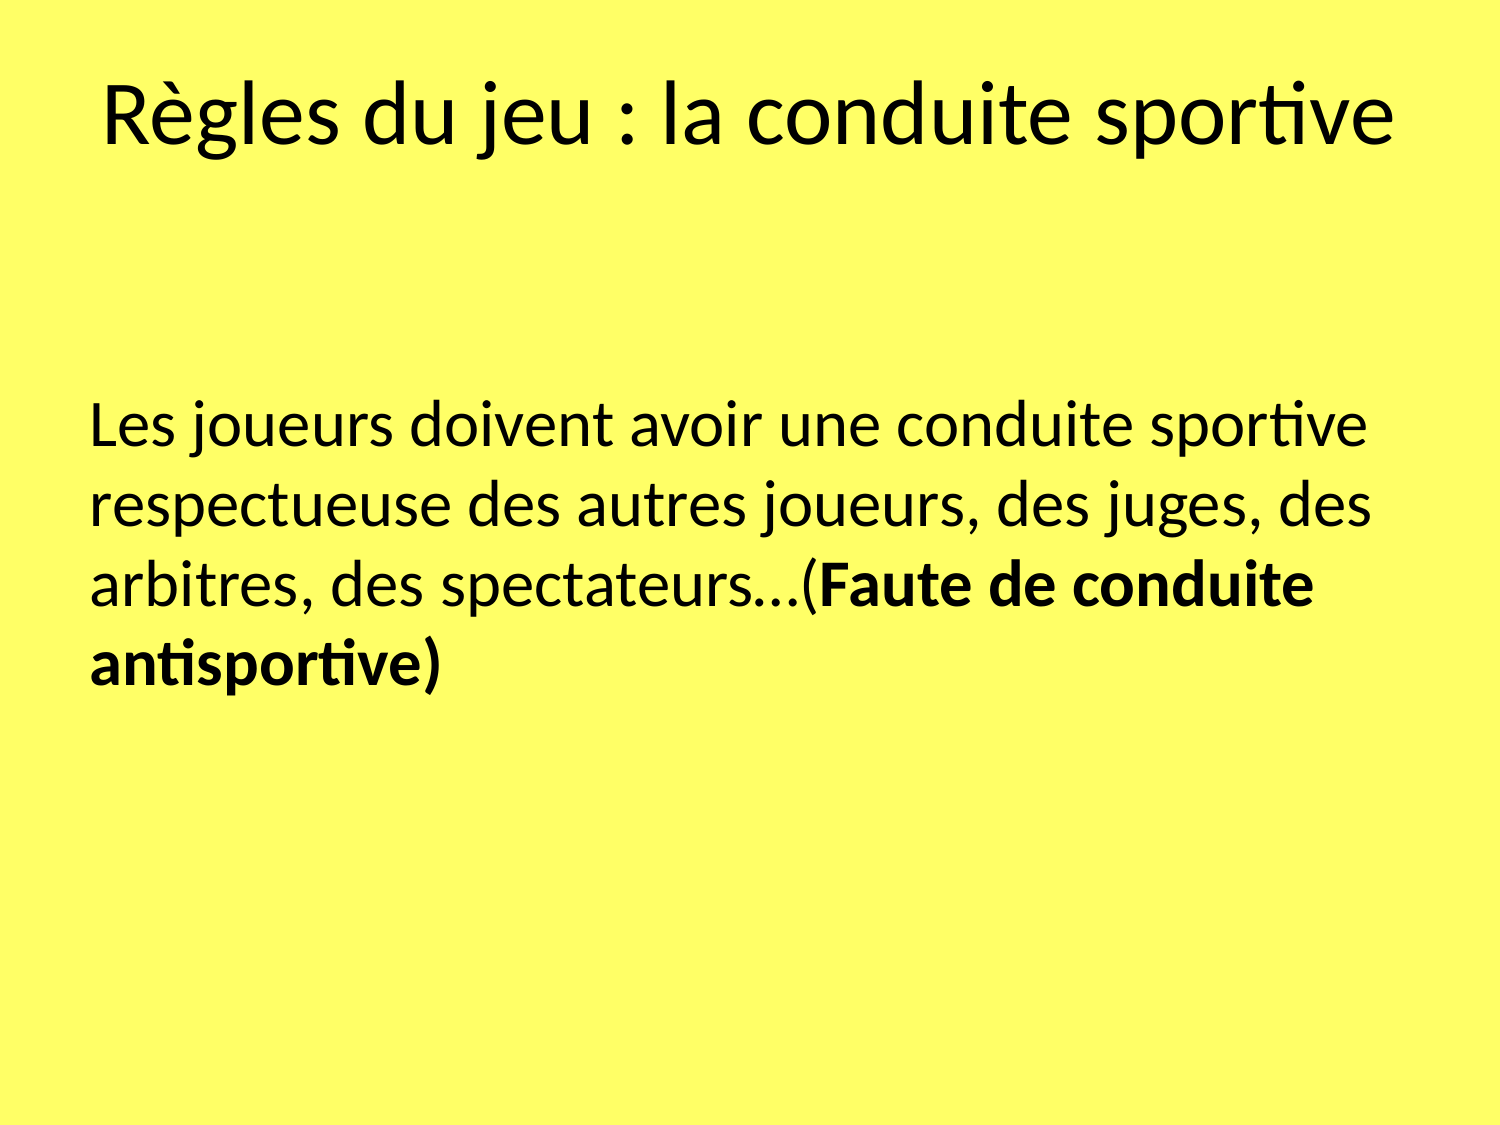

# Règles du jeu : la conduite sportive
Les joueurs doivent avoir une conduite sportive respectueuse des autres joueurs, des juges, des arbitres, des spectateurs…(Faute de conduite antisportive)